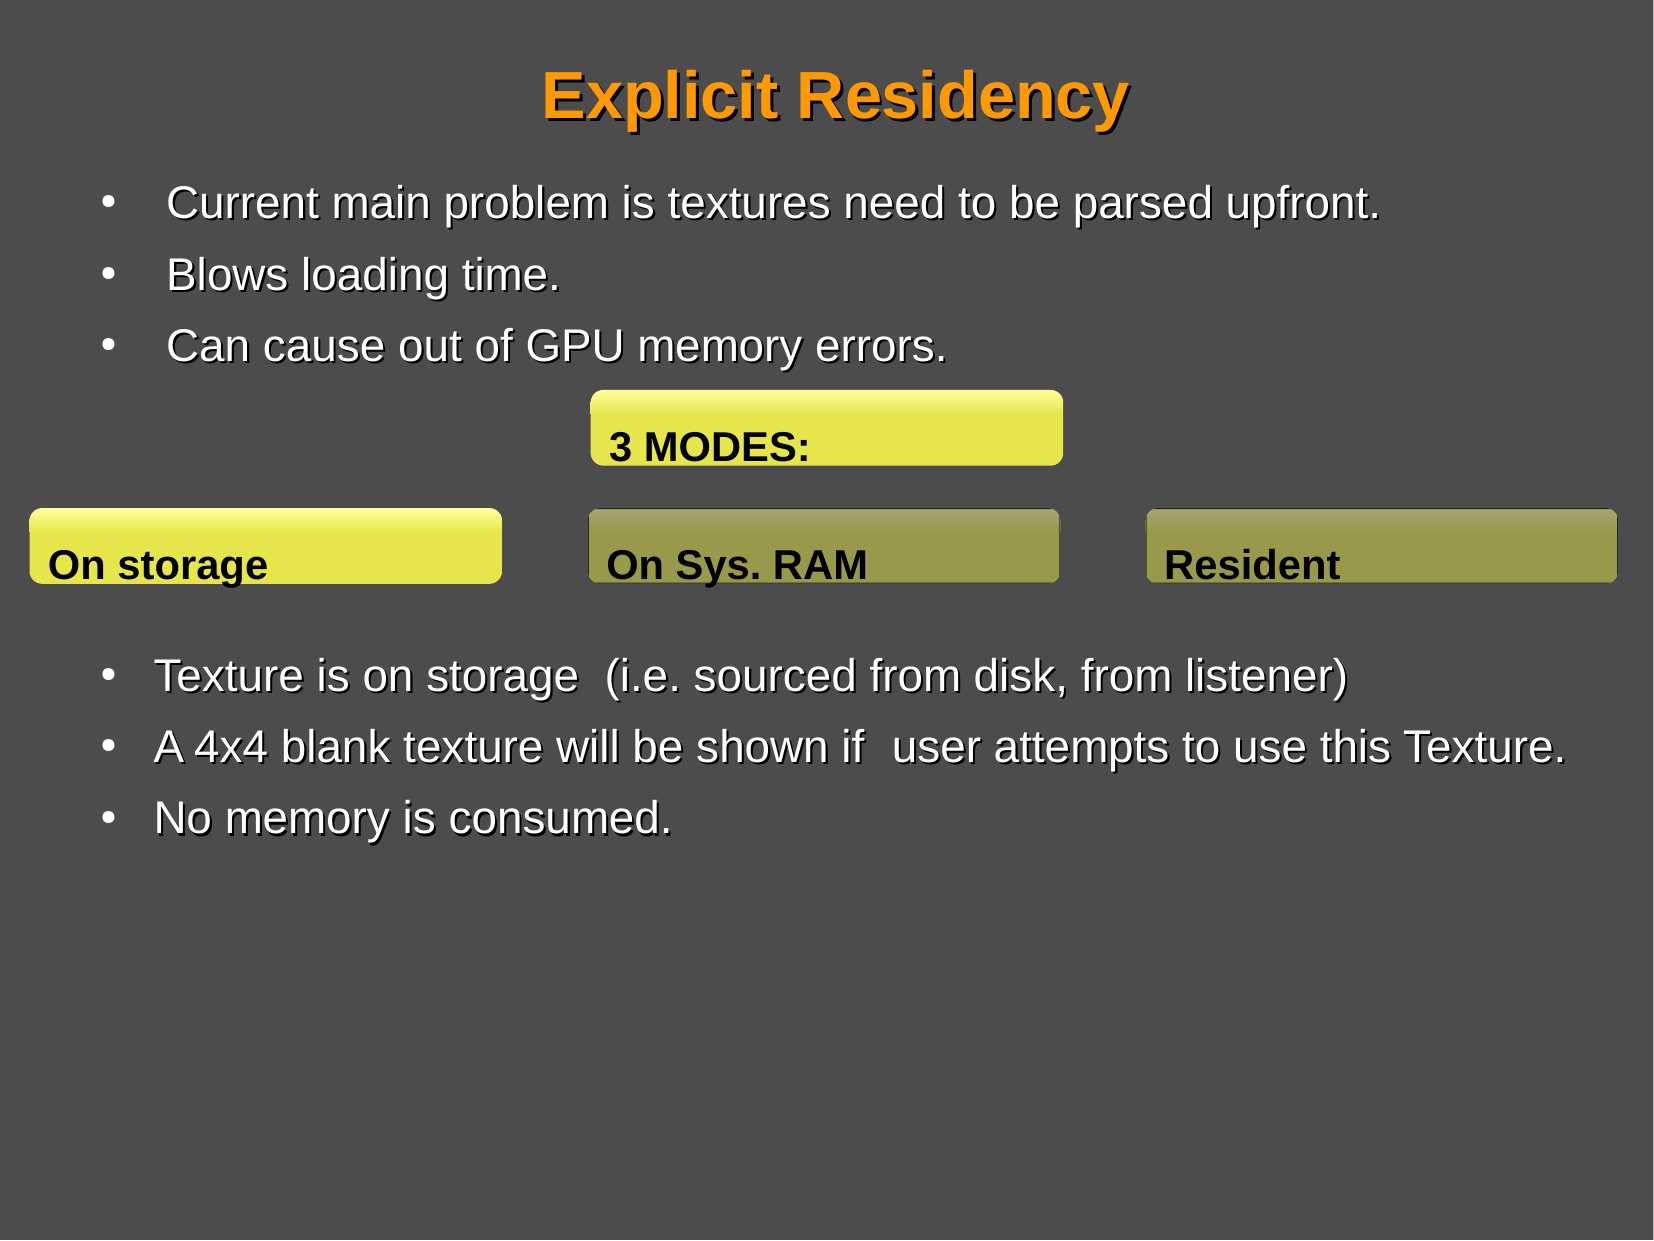

# Explicit Residency
 Current main problem is textures need to be parsed upfront.
 Blows loading time.
 Can cause out of GPU memory errors.
3 MODES:
On Sys. RAM
Resident
On storage
Texture is on storage (i.e. sourced from disk, from listener)
A 4x4 blank texture will be shown if 	user attempts to use this Texture.
No memory is consumed.